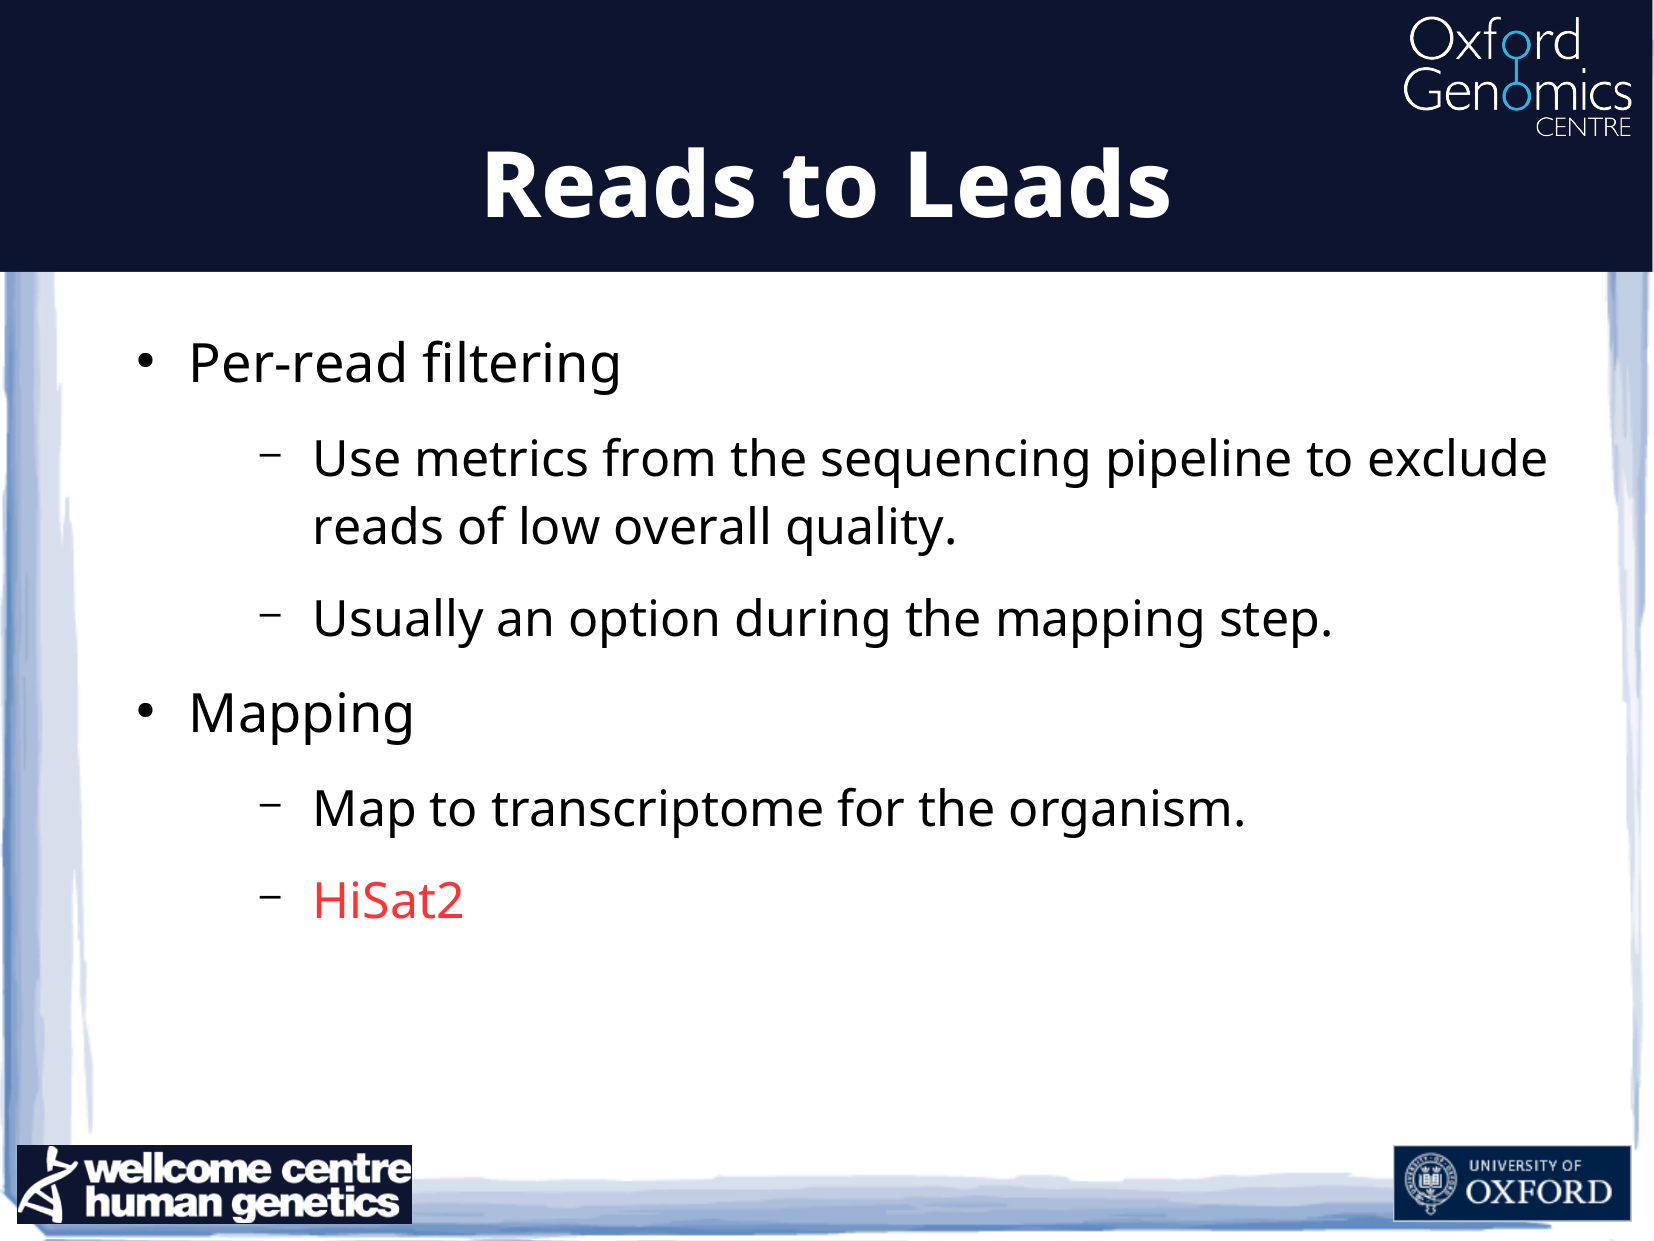

# Reads to Leads
Per-read filtering
Use metrics from the sequencing pipeline to exclude reads of low overall quality.
Usually an option during the mapping step.
Mapping
Map to transcriptome for the organism.
HiSat2